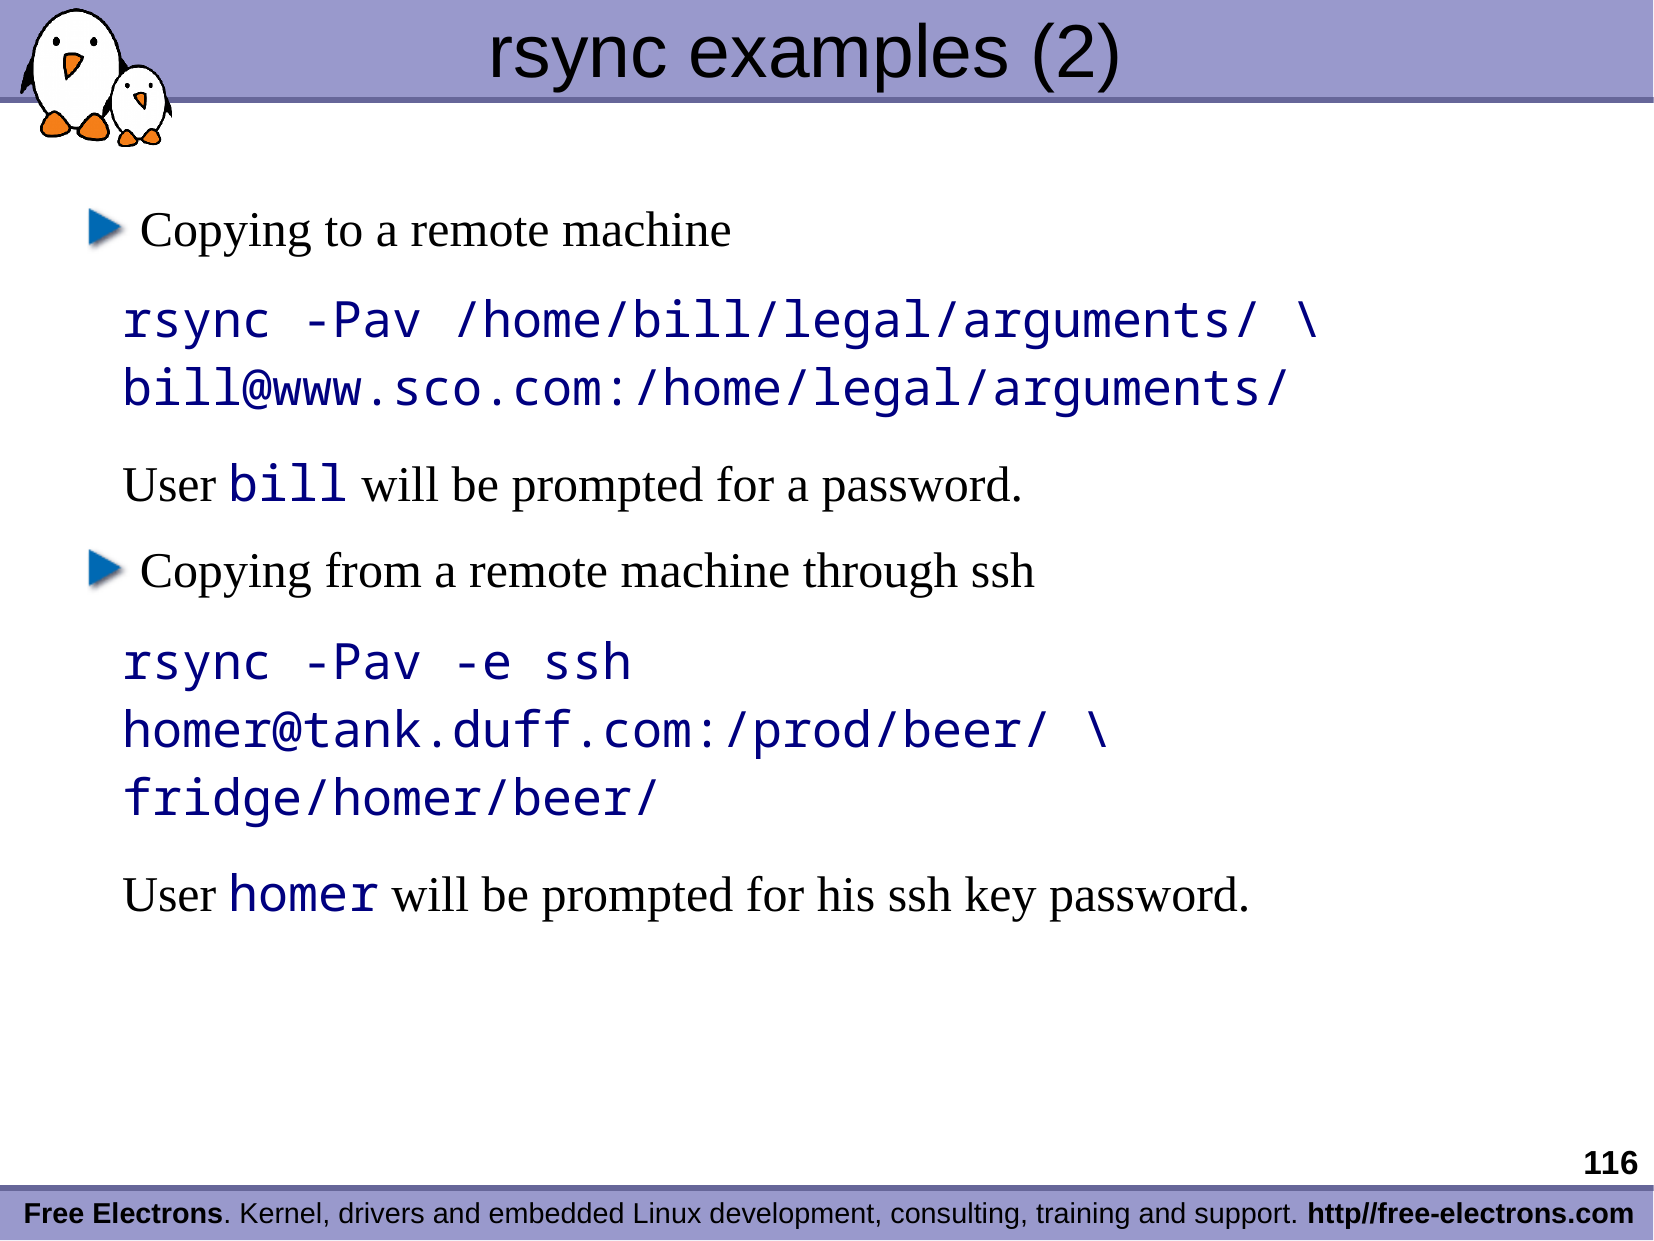

# rsync examples (2)
Copying to a remote machine
rsync -Pav /home/bill/legal/arguments/ \ bill@www.sco.com:/home/legal/arguments/
User bill will be prompted for a password.
Copying from a remote machine through ssh
rsync -Pav -e ssh homer@tank.duff.com:/prod/beer/ \
fridge/homer/beer/
User homer will be prompted for his ssh key password.